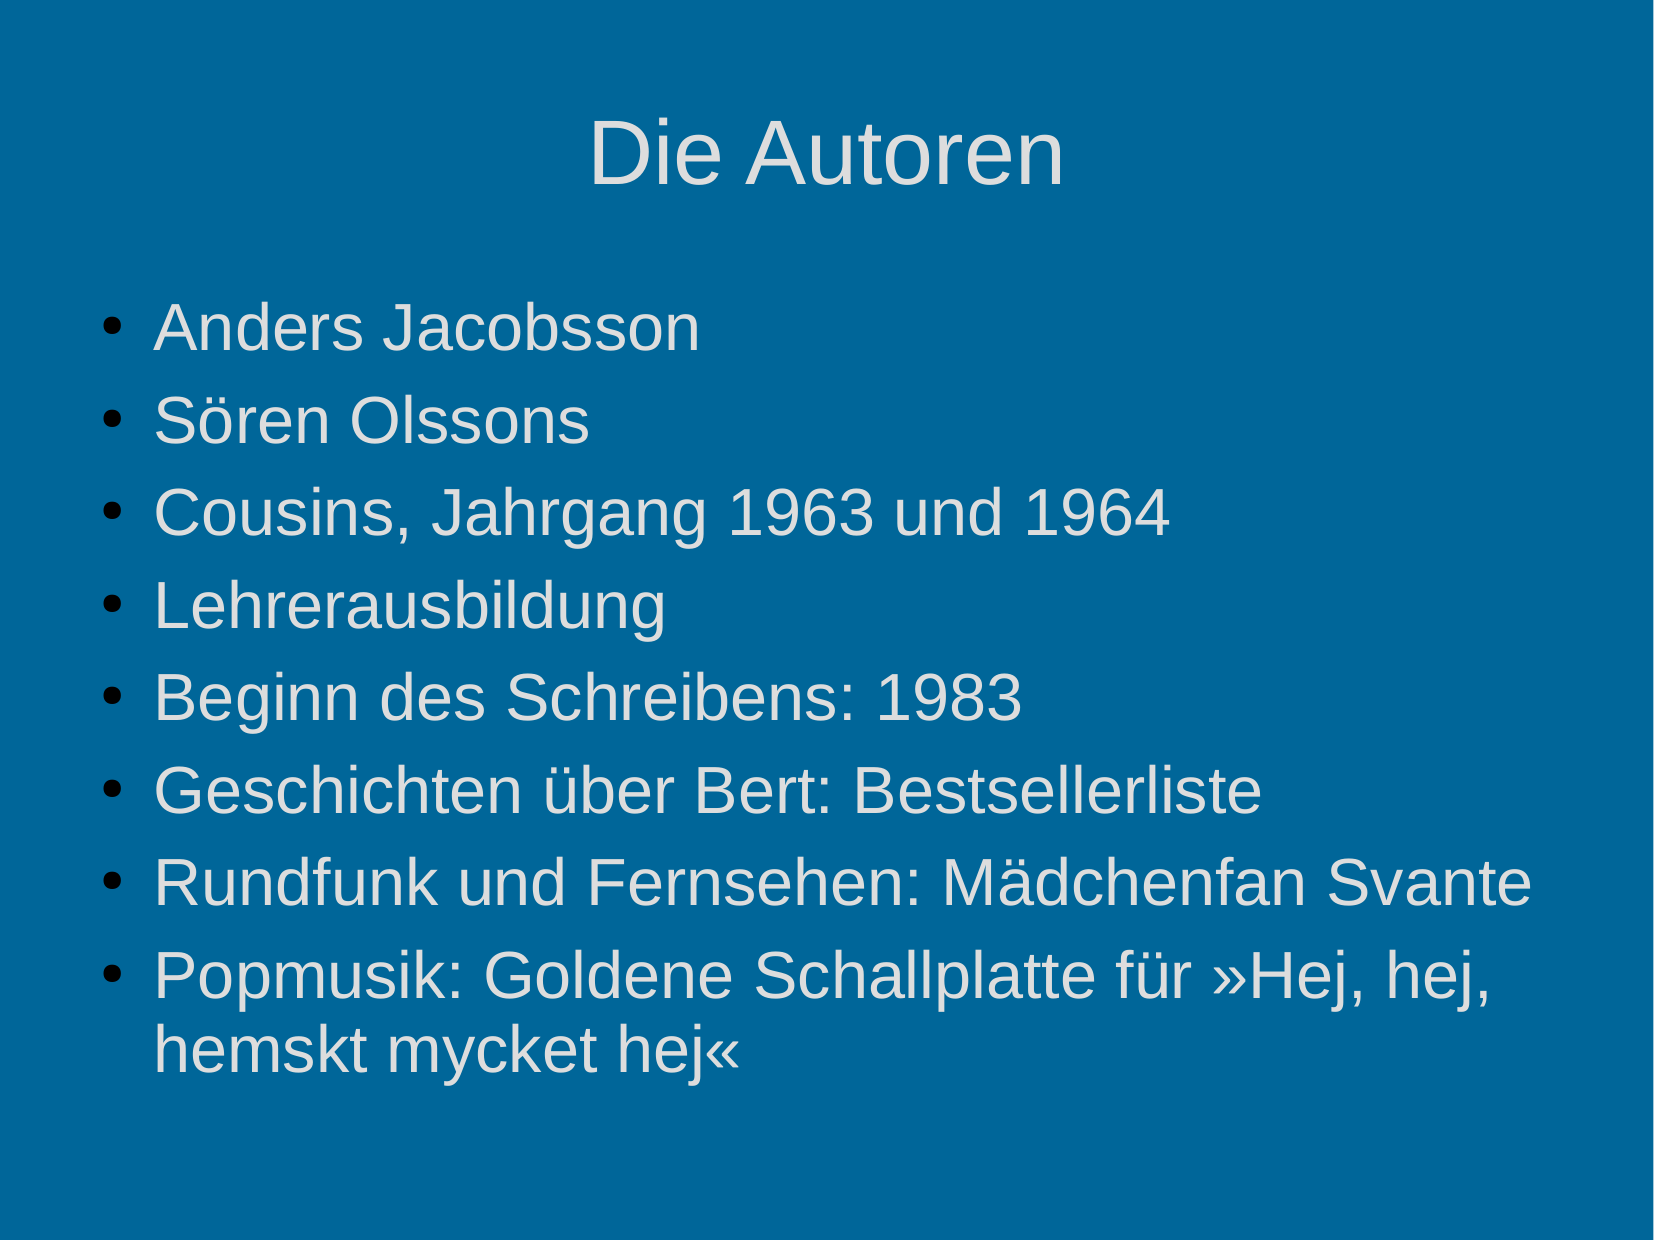

# Die Autoren
Anders Jacobsson
Sören Olssons
Cousins, Jahrgang 1963 und 1964
Lehrerausbildung
Beginn des Schreibens: 1983
Geschichten über Bert: Bestsellerliste
Rundfunk und Fernsehen: Mädchenfan Svante
Popmusik: Goldene Schallplatte für »Hej, hej, hemskt mycket hej«